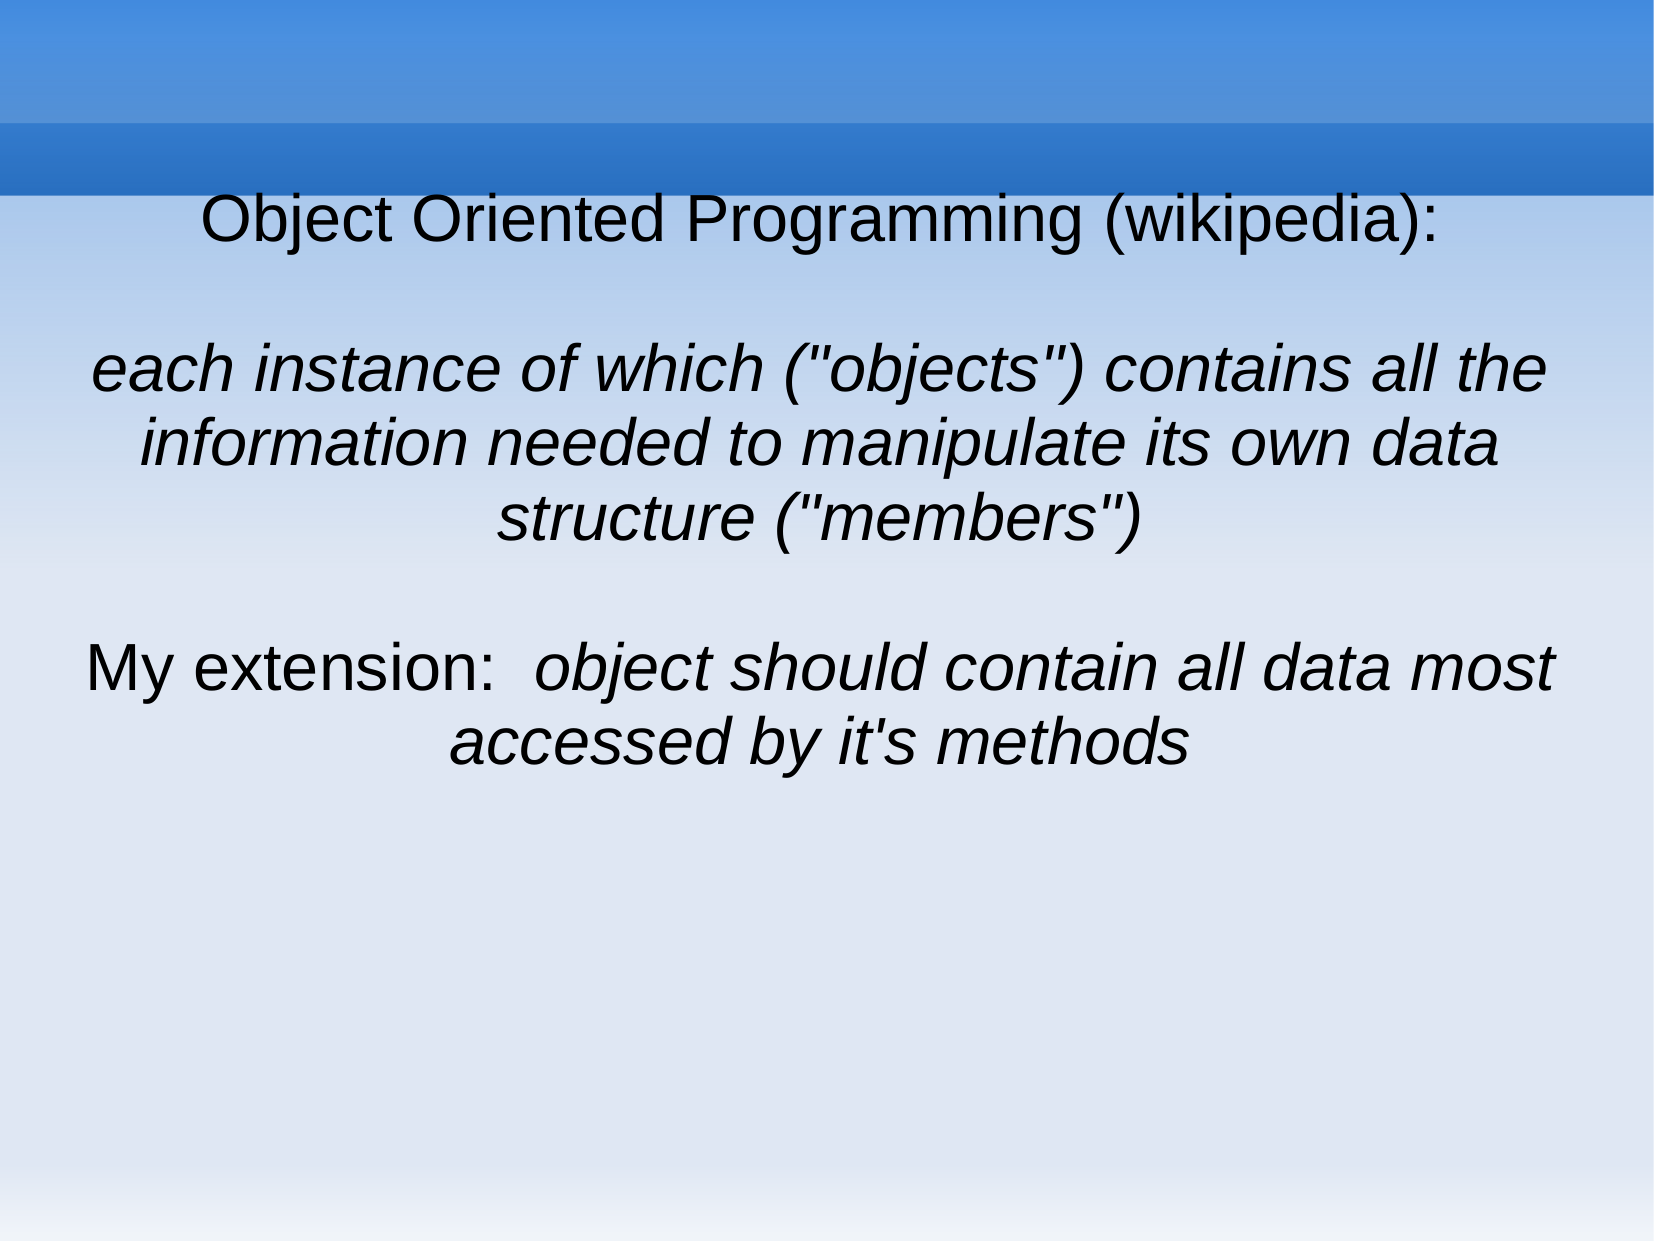

# Object Oriented Programming (wikipedia):
each instance of which ("objects") contains all the information needed to manipulate its own data structure ("members")
My extension: object should contain all data most accessed by it's methods